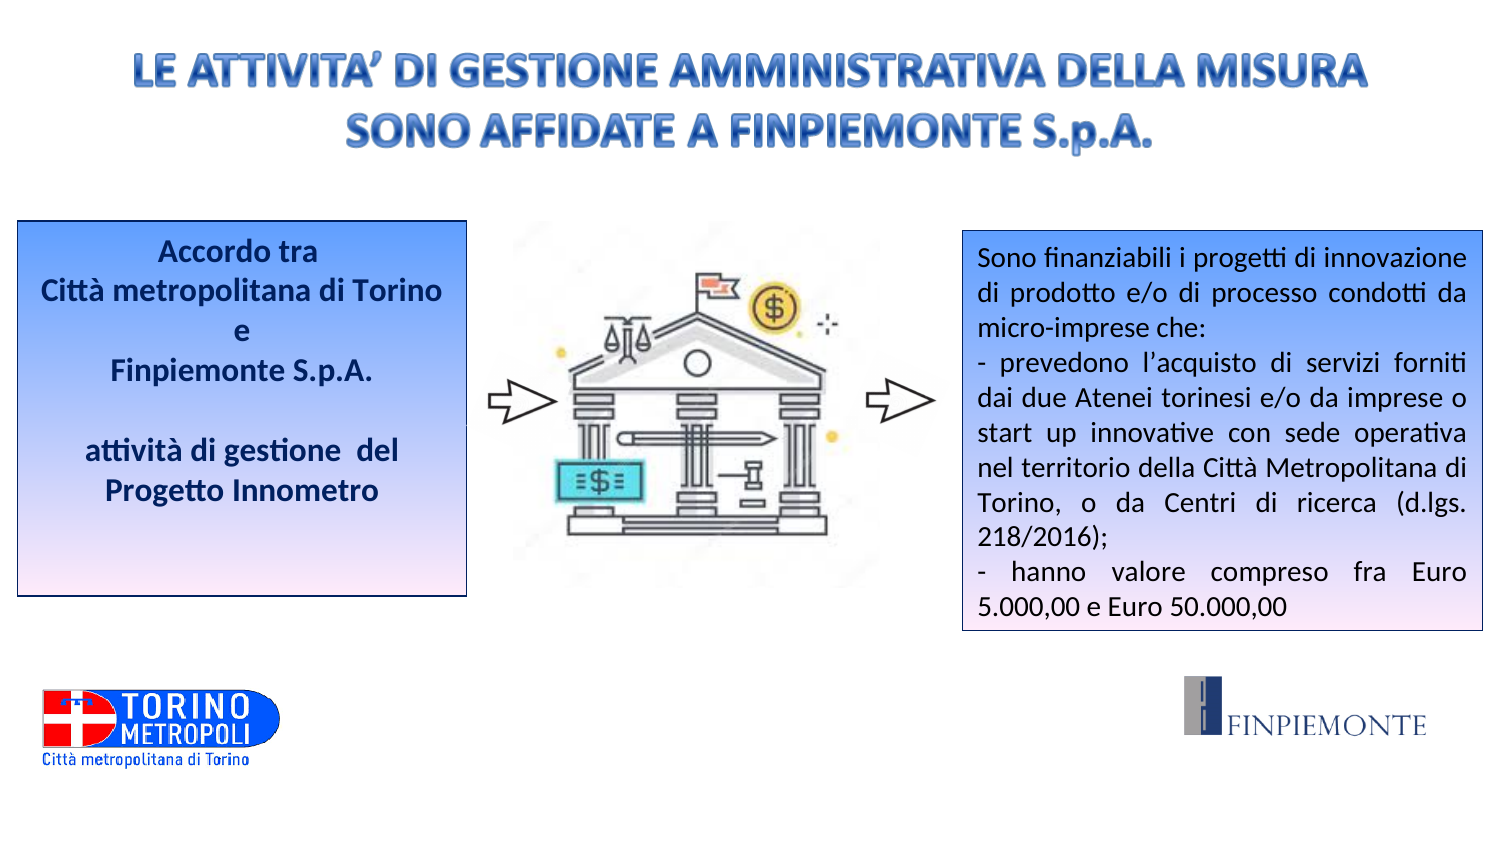

Accordo tra
Città metropolitana di Torino
e
Finpiemonte S.p.A.
attività di gestione del
Progetto Innometro
Sono finanziabili i progetti di innovazione di prodotto e/o di processo condotti da micro-imprese che:
- prevedono l’acquisto di servizi forniti dai due Atenei torinesi e/o da imprese o start up innovative con sede operativa nel territorio della Città Metropolitana di Torino, o da Centri di ricerca (d.lgs. 218/2016);
- hanno valore compreso fra Euro 5.000,00 e Euro 50.000,00